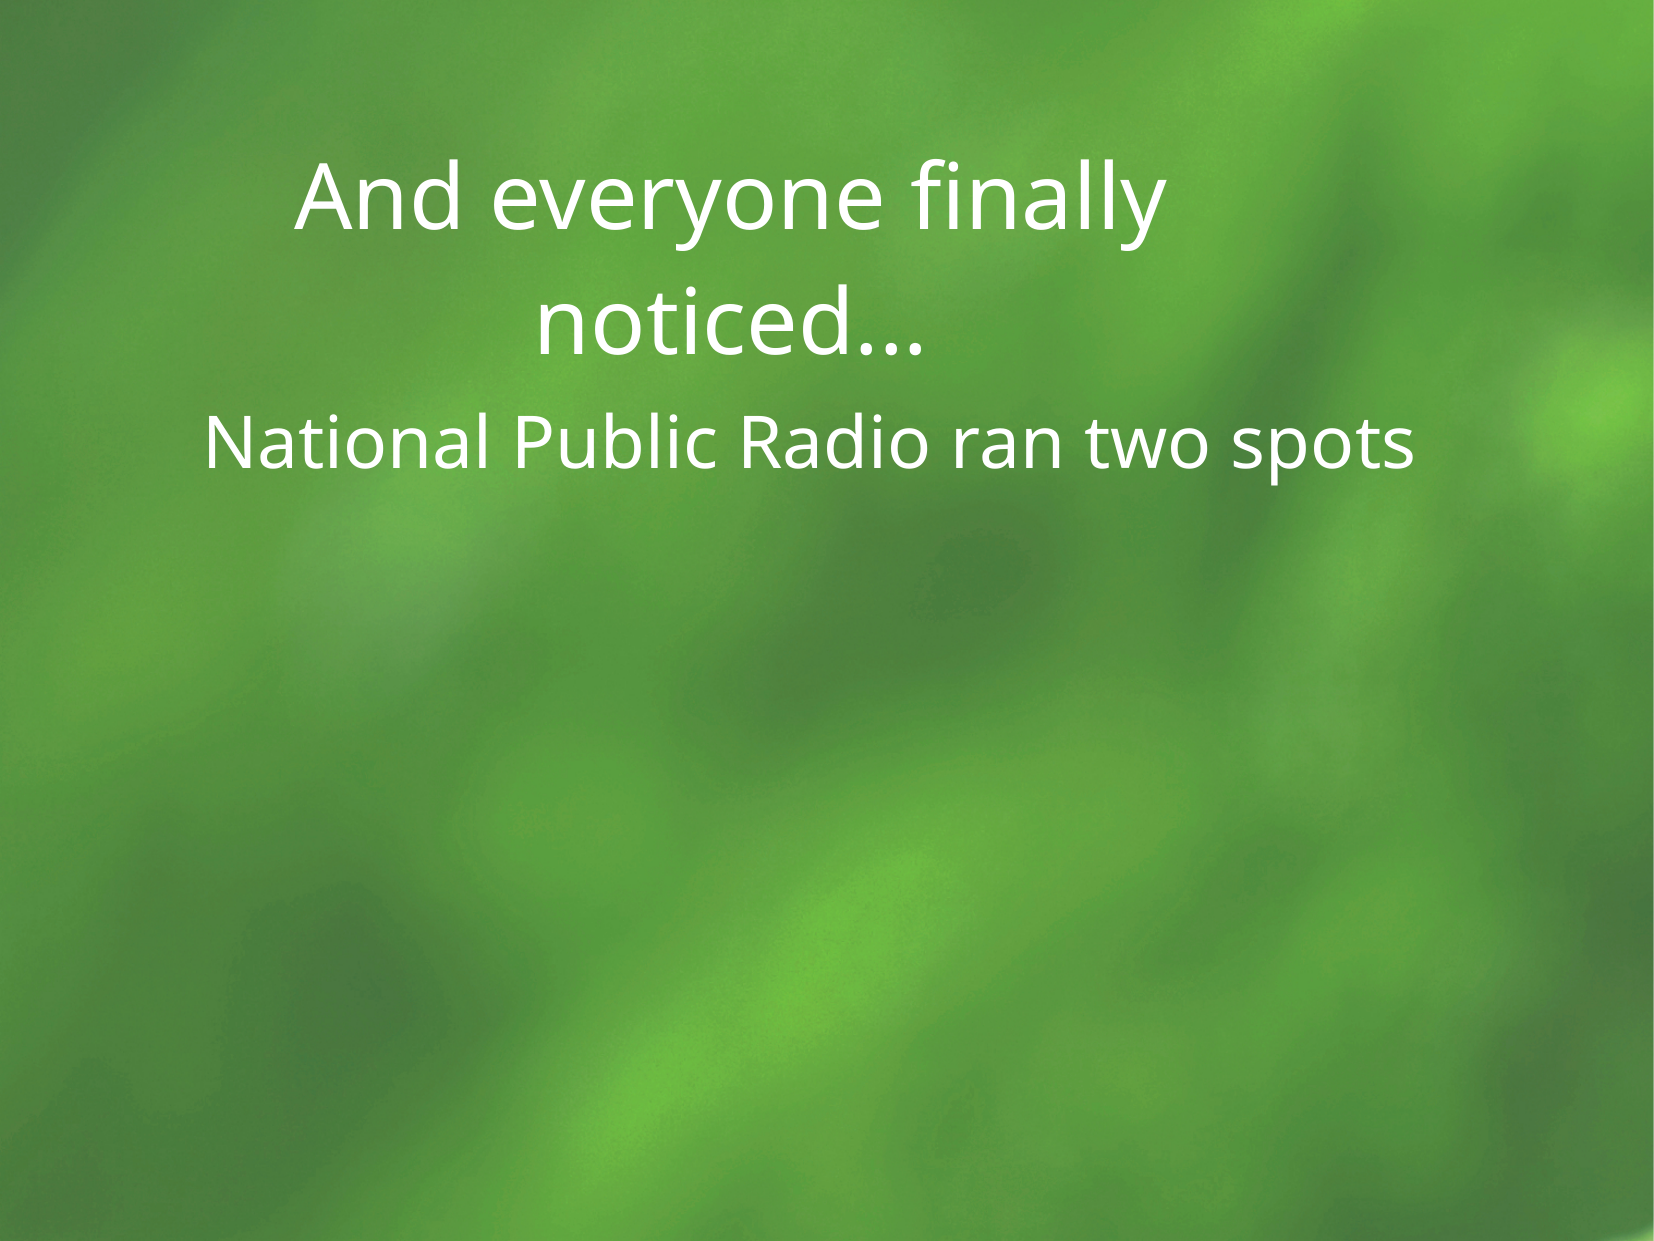

# And everyone finally noticed...
National Public Radio ran two spots